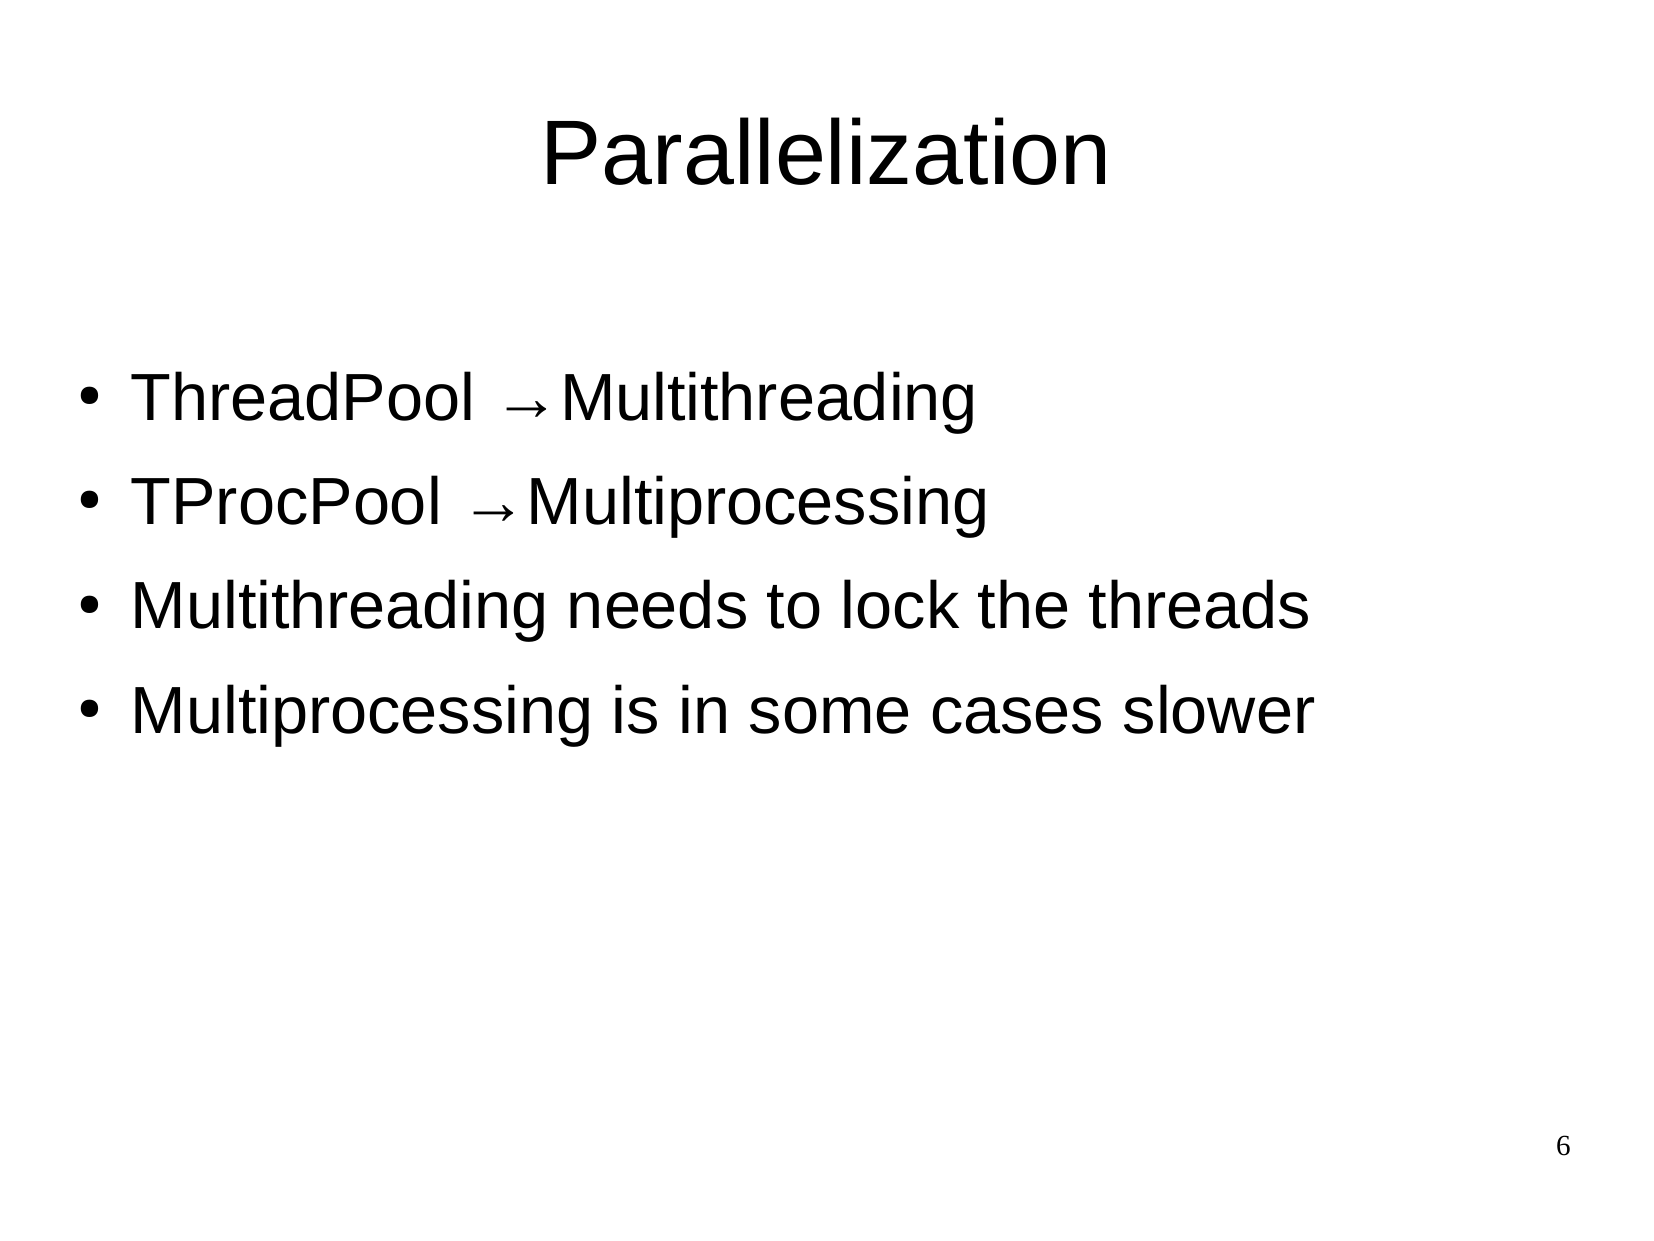

# Parallelization
ThreadPool →Multithreading
TProcPool →Multiprocessing
Multithreading needs to lock the threads
Multiprocessing is in some cases slower
6